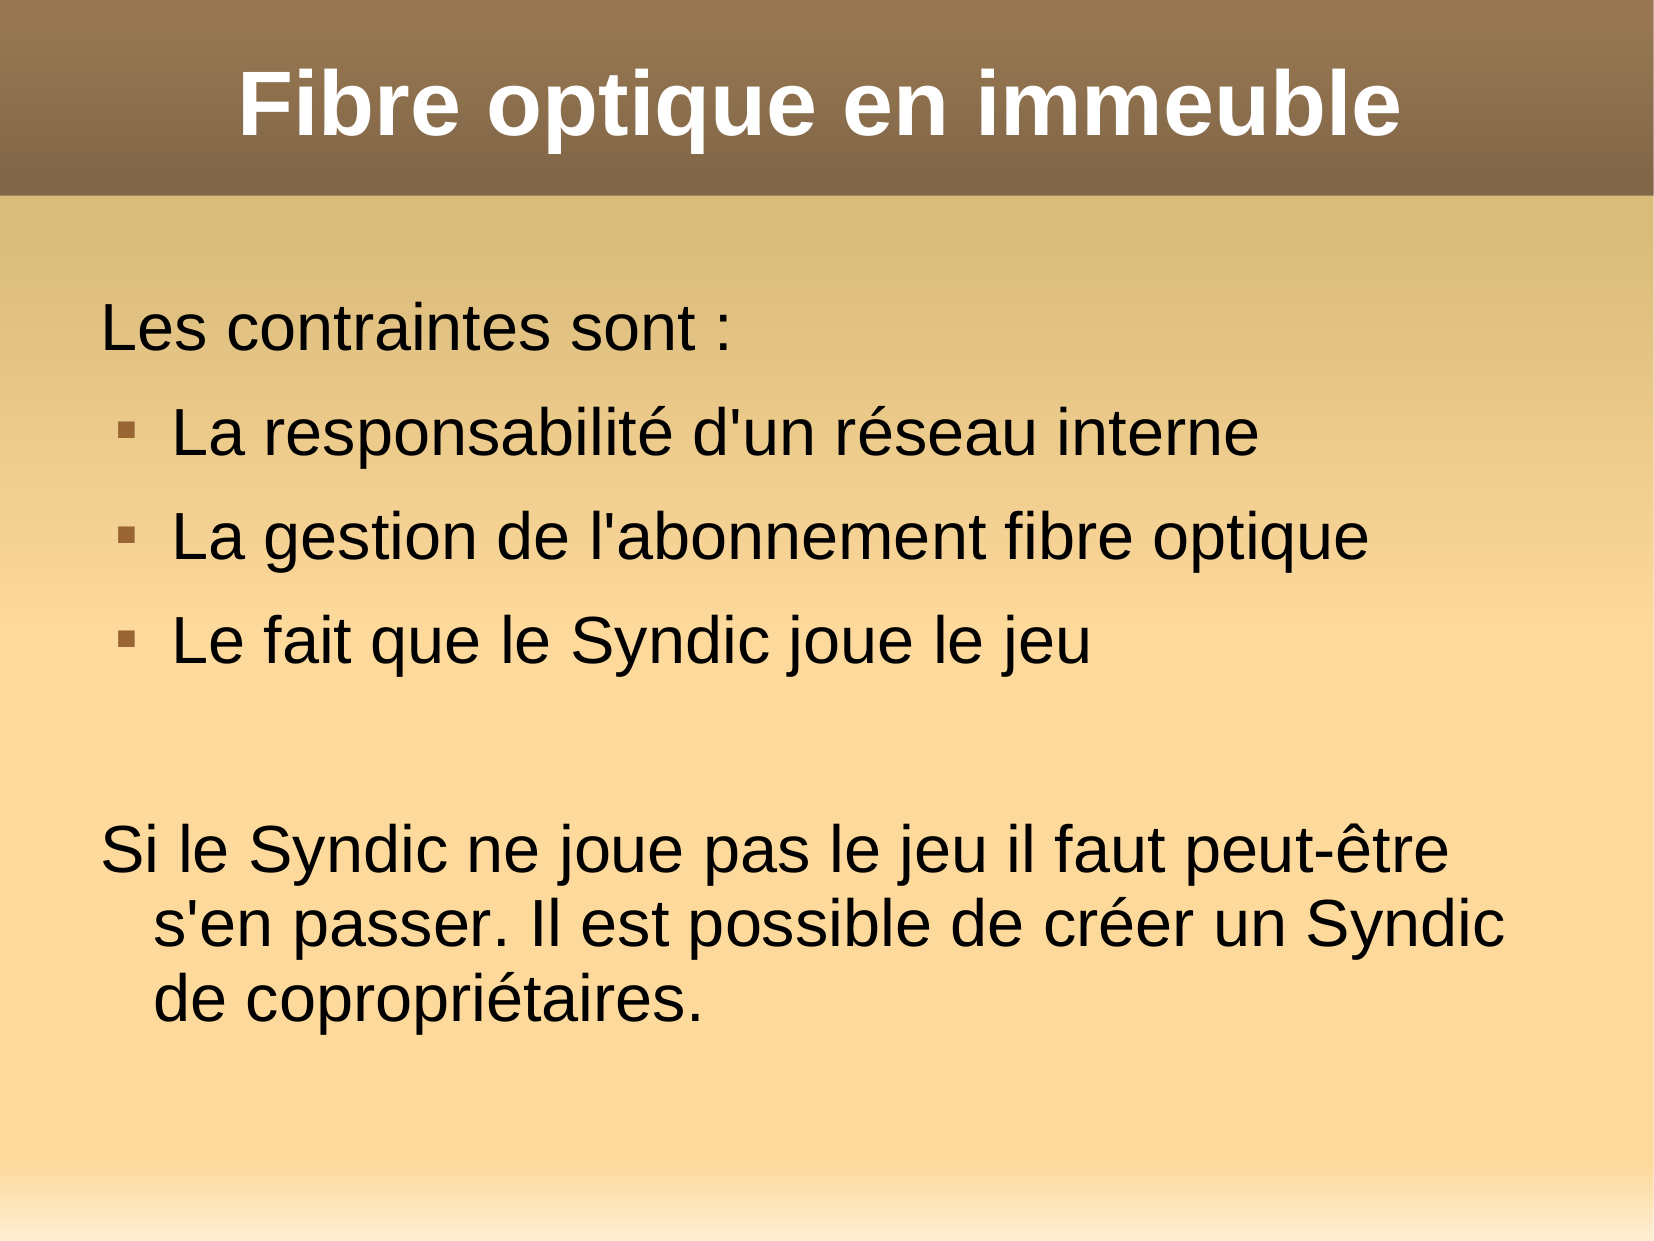

# Fibre optique en immeuble
Les contraintes sont :
La responsabilité d'un réseau interne
La gestion de l'abonnement fibre optique
Le fait que le Syndic joue le jeu
Si le Syndic ne joue pas le jeu il faut peut-être s'en passer. Il est possible de créer un Syndic de copropriétaires.